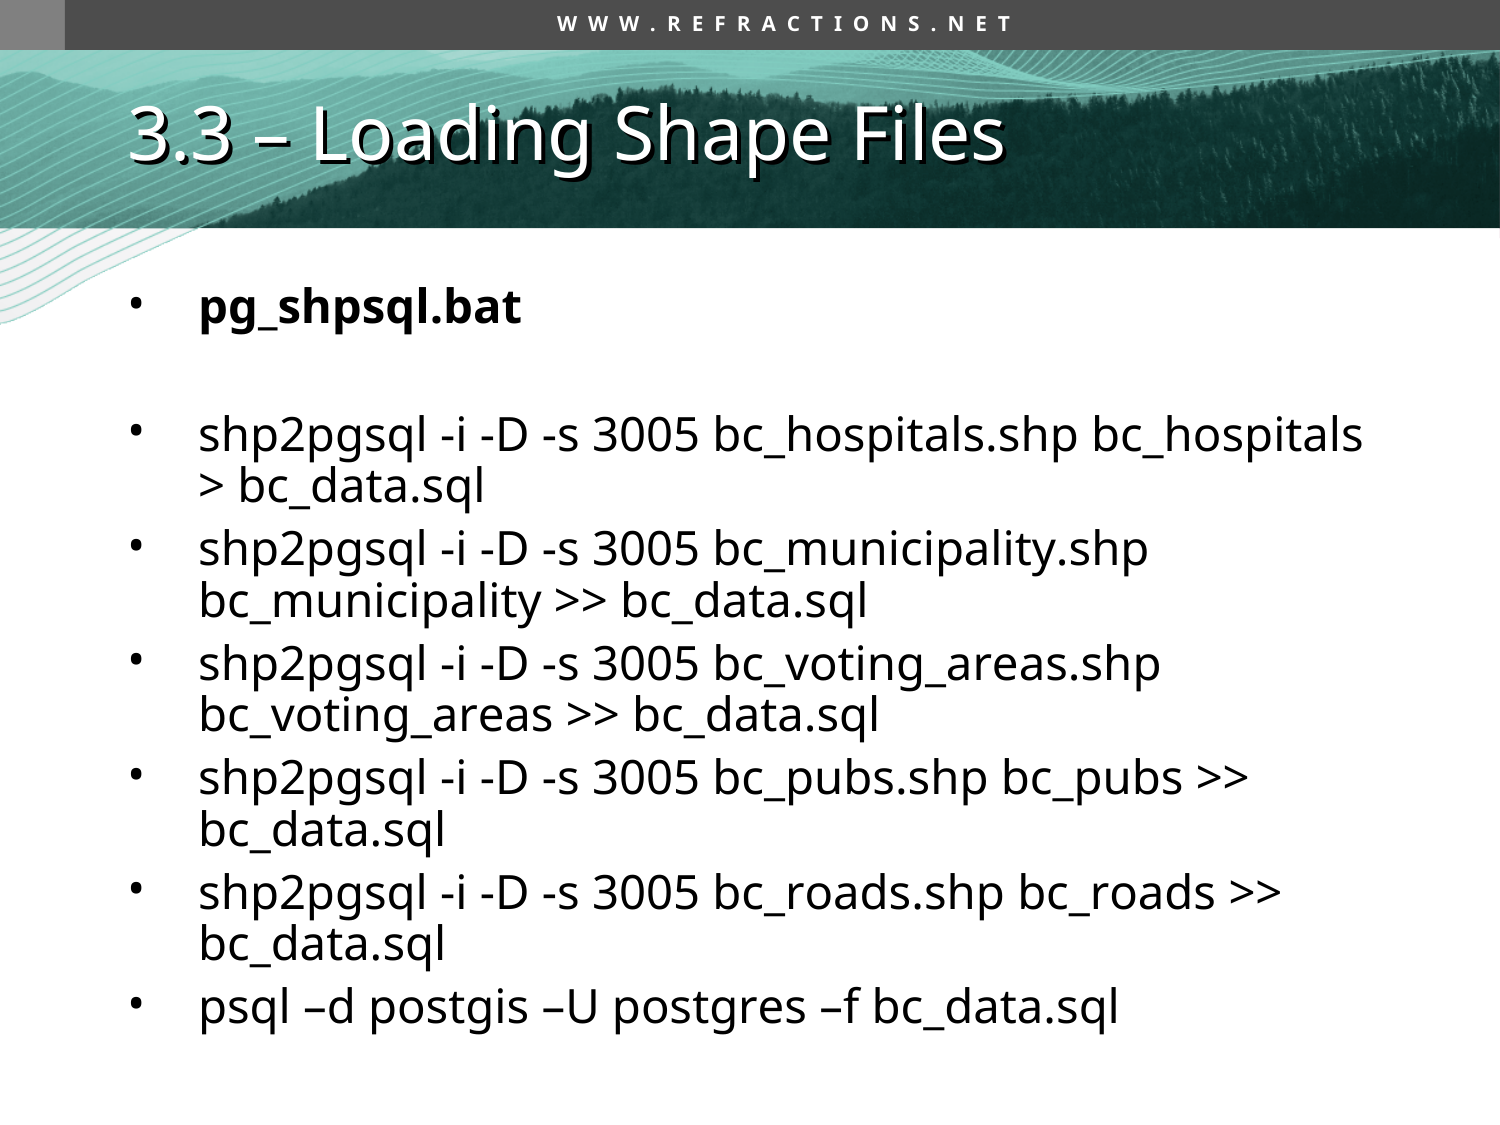

# 3.3 – Loading Shape Files
pg_shpsql.bat
shp2pgsql -i -D -s 3005 bc_hospitals.shp bc_hospitals > bc_data.sql
shp2pgsql -i -D -s 3005 bc_municipality.shp bc_municipality >> bc_data.sql
shp2pgsql -i -D -s 3005 bc_voting_areas.shp bc_voting_areas >> bc_data.sql
shp2pgsql -i -D -s 3005 bc_pubs.shp bc_pubs >> bc_data.sql
shp2pgsql -i -D -s 3005 bc_roads.shp bc_roads >> bc_data.sql
psql –d postgis –U postgres –f bc_data.sql